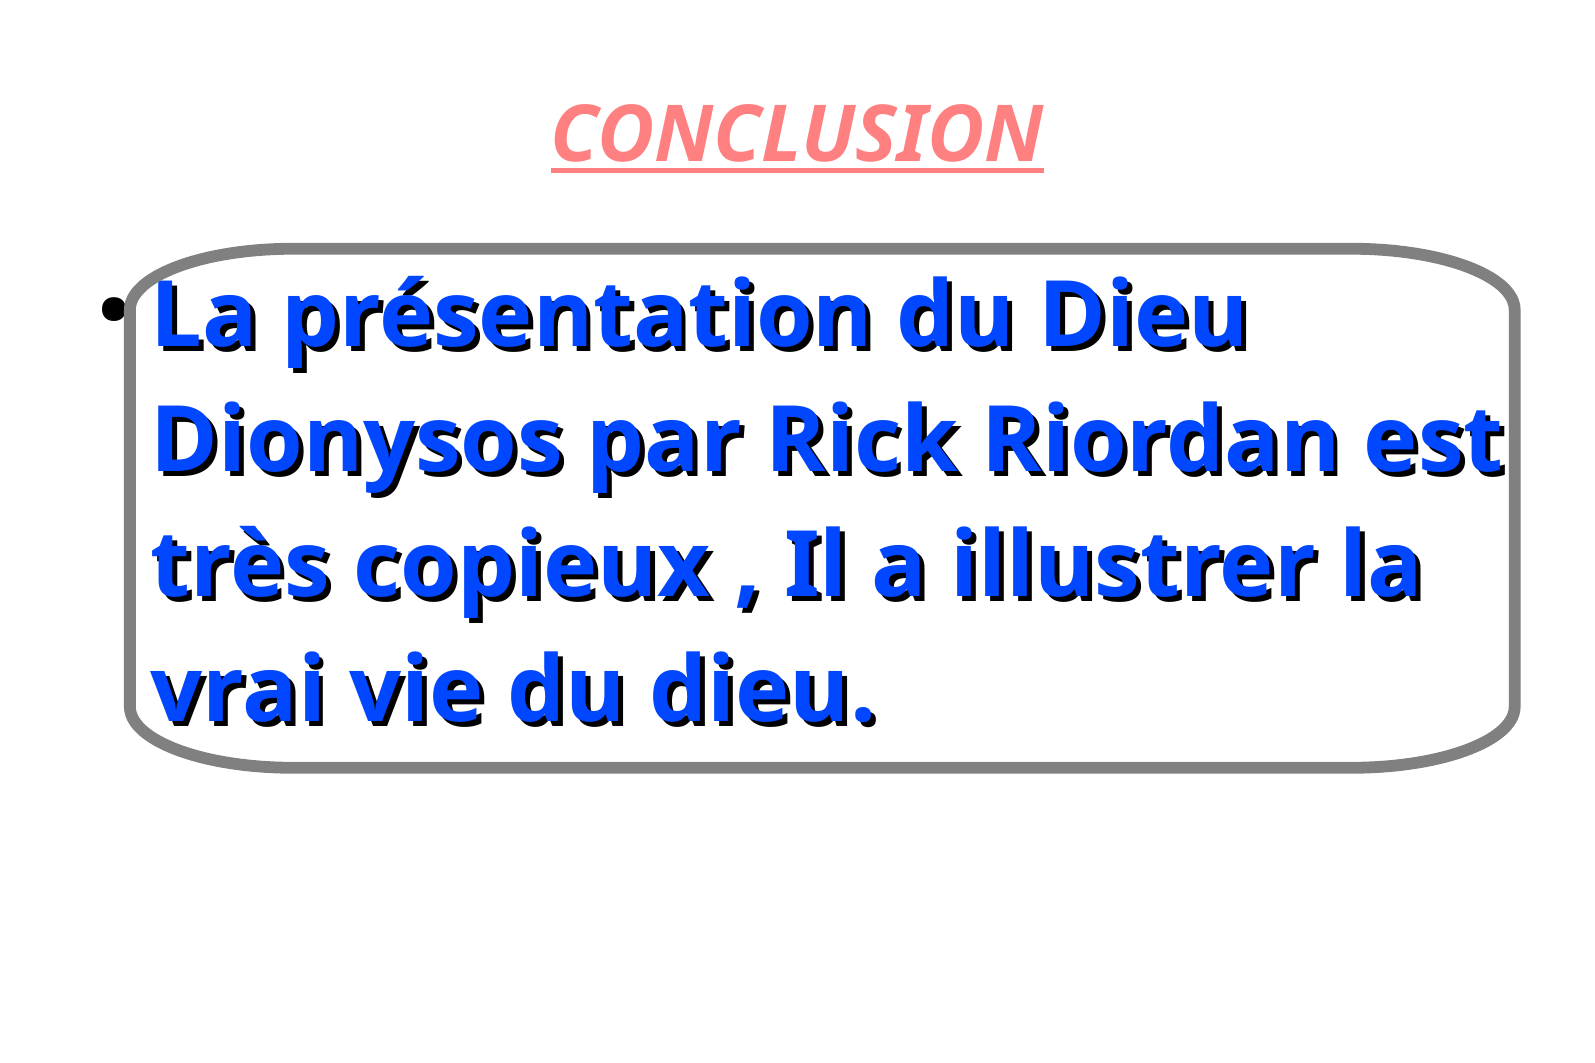

# CONCLUSION
La présentation du Dieu Dionysos par Rick Riordan est très copieux , Il a illustrer la vrai vie du dieu.